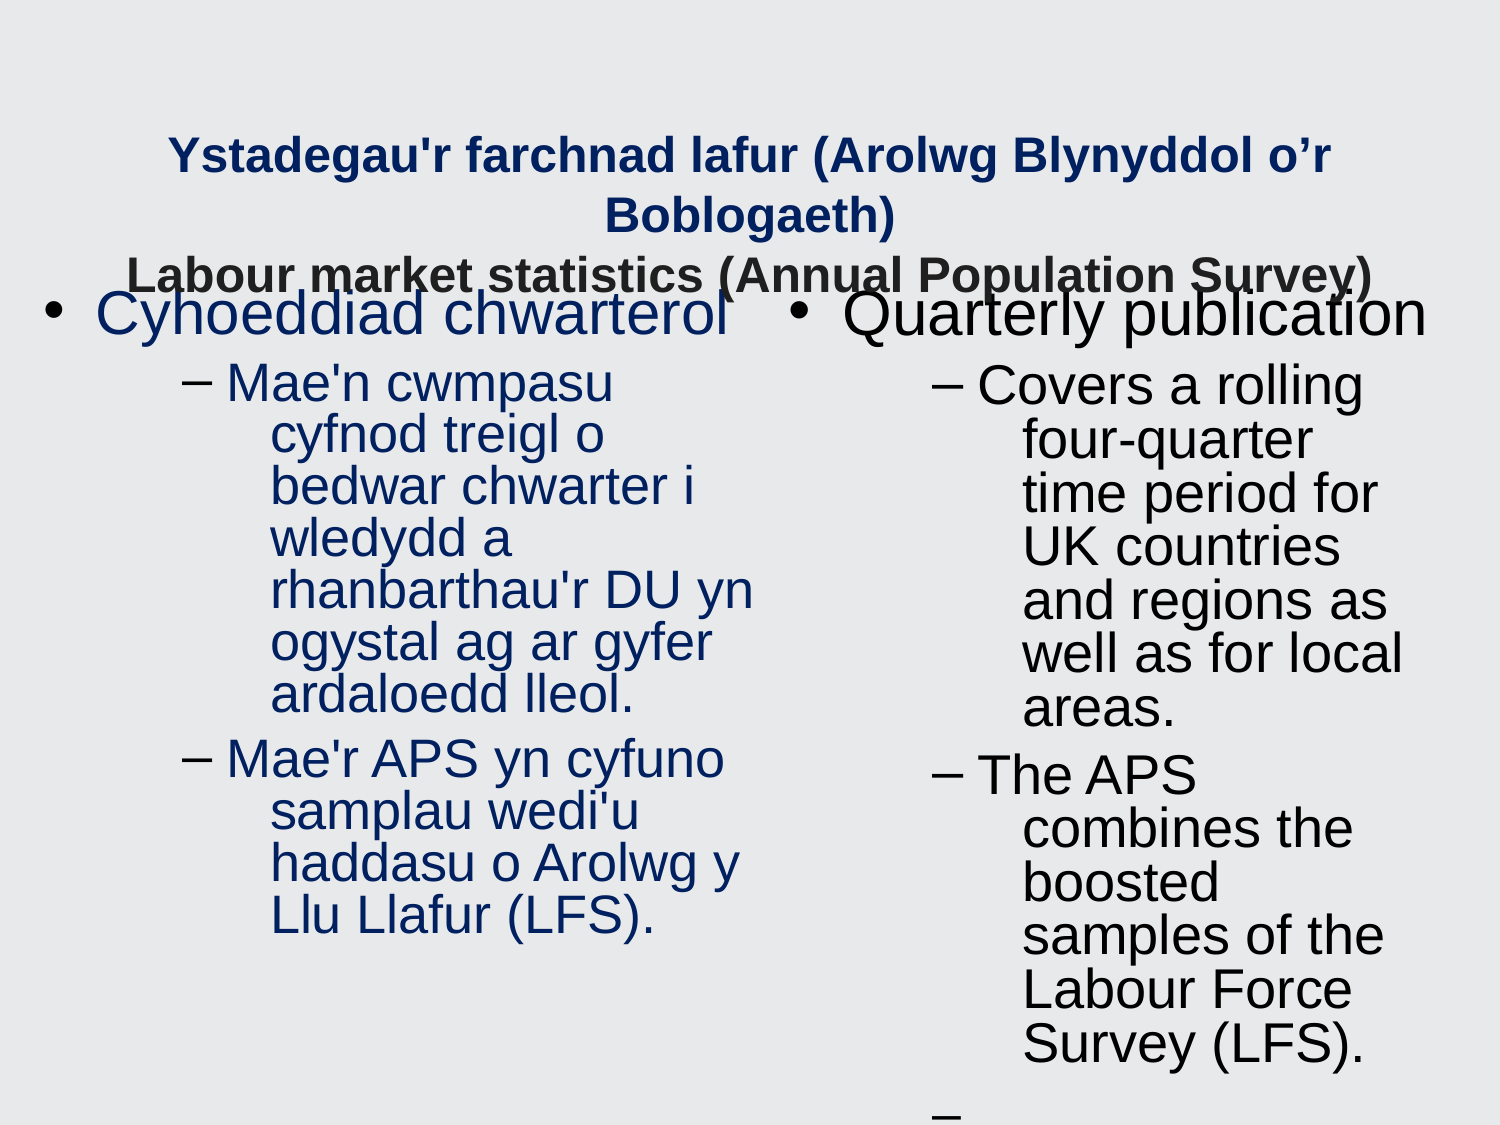

Ystadegau'r farchnad lafur (Arolwg Blynyddol o’r Boblogaeth)
Labour market statistics (Annual Population Survey)
Cyhoeddiad chwarterol
Mae'n cwmpasu cyfnod treigl o bedwar chwarter i wledydd a rhanbarthau'r DU yn ogystal ag ar gyfer ardaloedd lleol.
Mae'r APS yn cyfuno samplau wedi'u haddasu o Arolwg y Llu Llafur (LFS).
# Quarterly publication
Covers a rolling four-quarter time period for UK countries and regions as well as for local areas.
The APS combines the boosted samples of the Labour Force Survey (LFS).